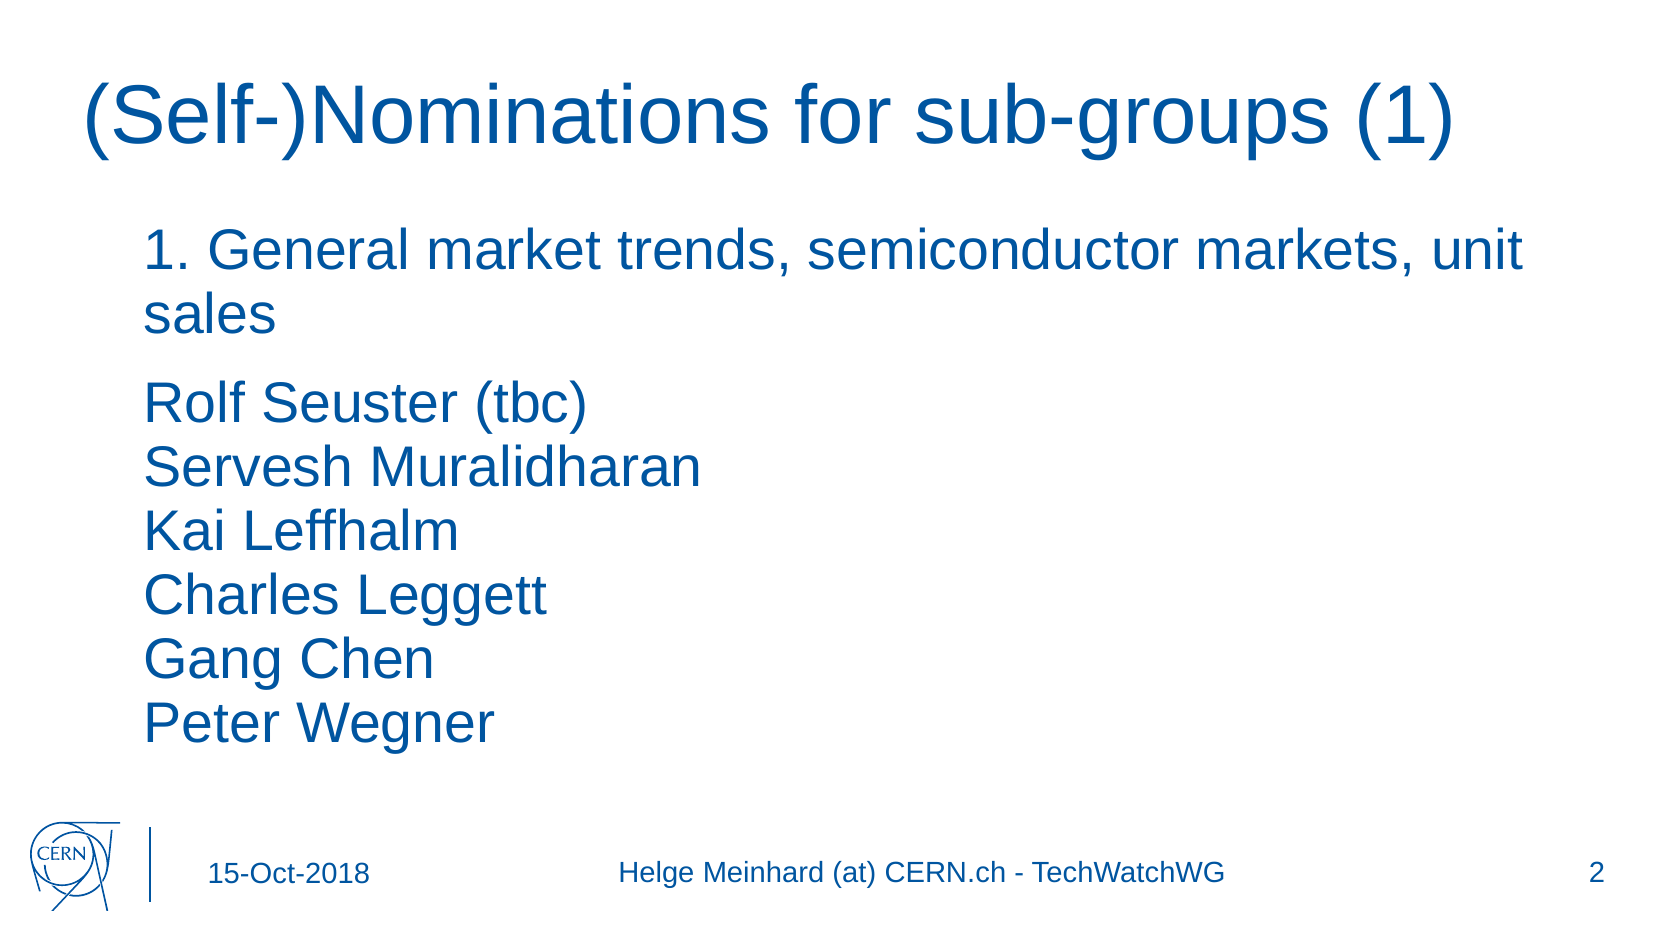

# (Self-)Nominations for sub-groups (1)
1. General market trends, semiconductor markets, unit sales
Rolf Seuster (tbc)
Servesh Muralidharan
Kai Leffhalm
Charles Leggett
Gang Chen
Peter Wegner
Helge Meinhard (at) CERN.ch - TechWatchWG
2
15-Oct-2018